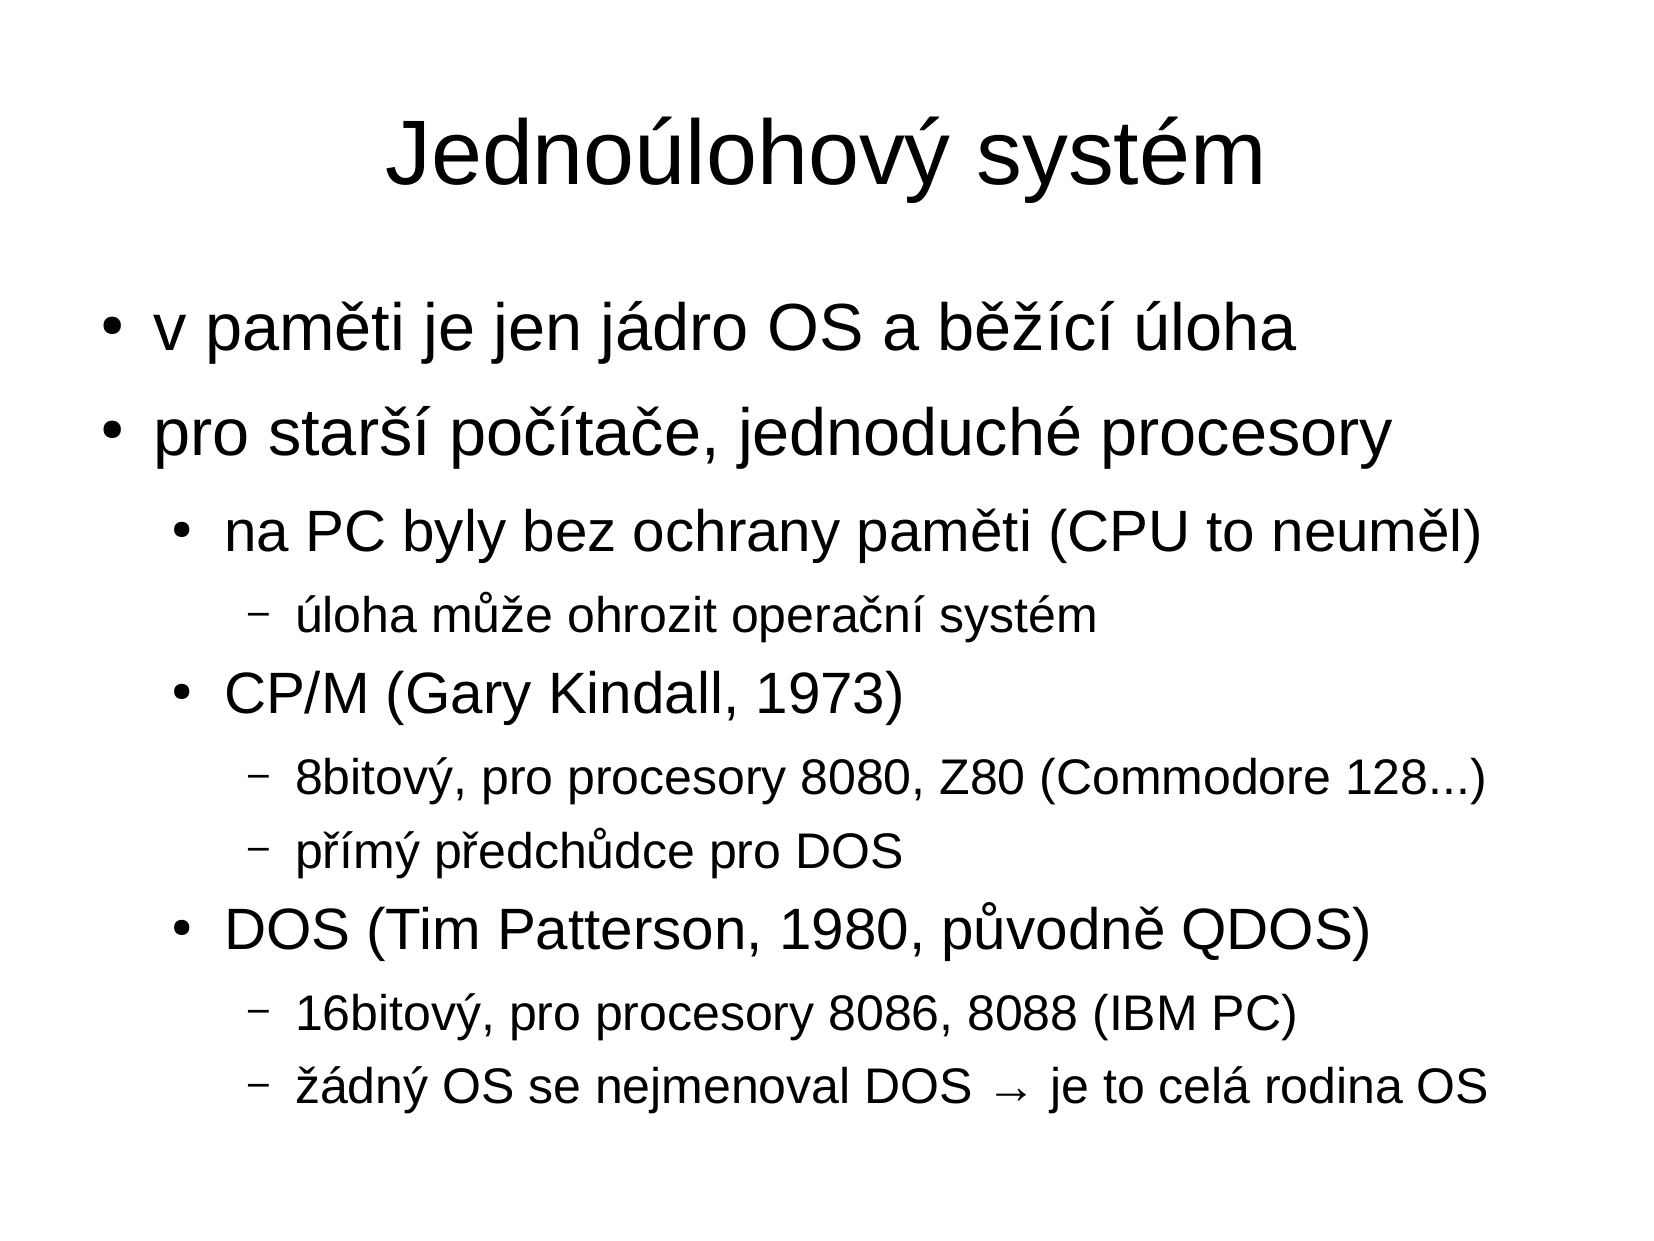

# Jednoúlohový systém
v paměti je jen jádro OS a běžící úloha
pro starší počítače, jednoduché procesory
na PC byly bez ochrany paměti (CPU to neuměl)
úloha může ohrozit operační systém
CP/M (Gary Kindall, 1973)
8bitový, pro procesory 8080, Z80 (Commodore 128...)
přímý předchůdce pro DOS
DOS (Tim Patterson, 1980, původně QDOS)
16bitový, pro procesory 8086, 8088 (IBM PC)
žádný OS se nejmenoval DOS → je to celá rodina OS